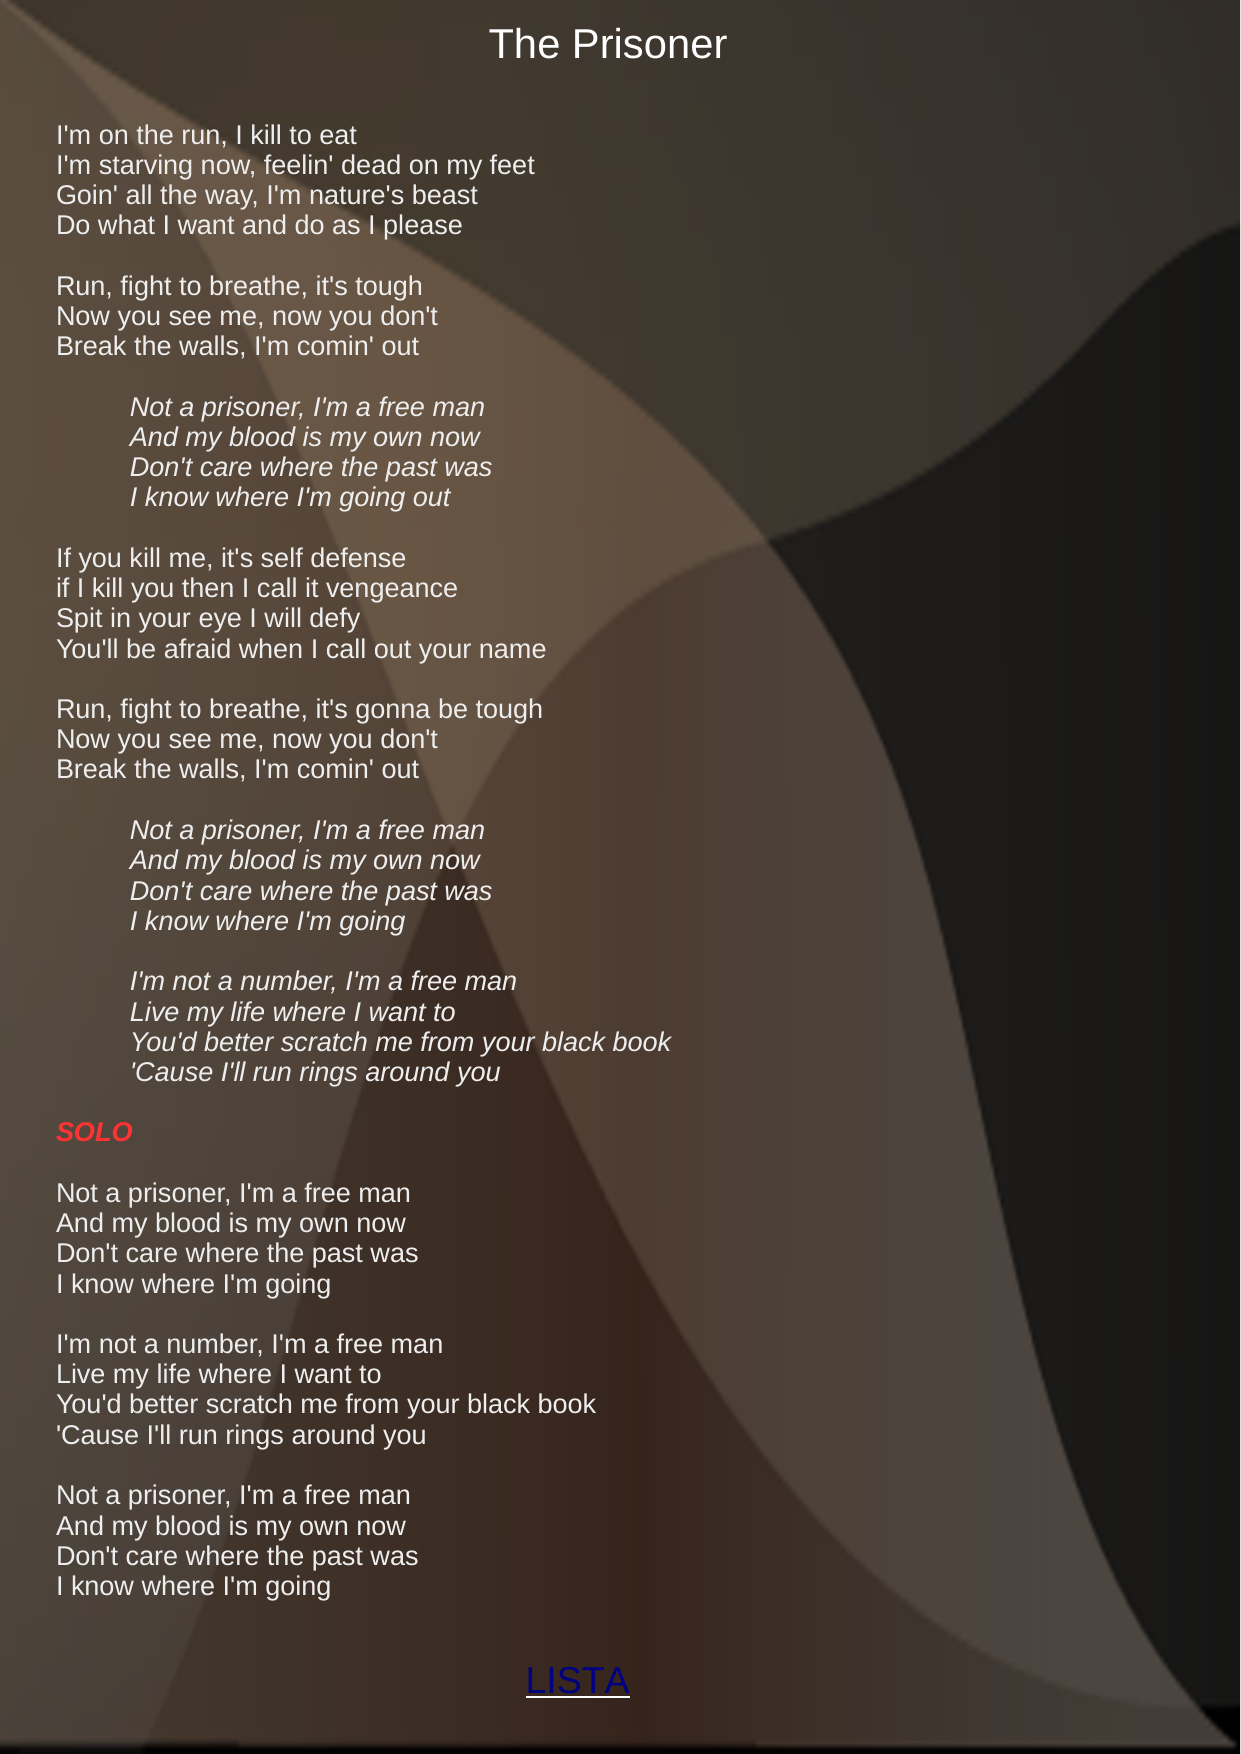

# The Prisoner
I'm on the run, I kill to eat
I'm starving now, feelin' dead on my feet
Goin' all the way, I'm nature's beast
Do what I want and do as I please
Run, fight to breathe, it's tough
Now you see me, now you don't
Break the walls, I'm comin' out
	Not a prisoner, I'm a free man
	And my blood is my own now
	Don't care where the past was
	I know where I'm going out
If you kill me, it's self defense
if I kill you then I call it vengeance
Spit in your eye I will defy
You'll be afraid when I call out your name
Run, fight to breathe, it's gonna be tough
Now you see me, now you don't
Break the walls, I'm comin' out
	Not a prisoner, I'm a free man
	And my blood is my own now
	Don't care where the past was
	I know where I'm going
	I'm not a number, I'm a free man
	Live my life where I want to
	You'd better scratch me from your black book
	'Cause I'll run rings around you
SOLO
Not a prisoner, I'm a free man
And my blood is my own now
Don't care where the past was
I know where I'm going
I'm not a number, I'm a free man
Live my life where I want to
You'd better scratch me from your black book
'Cause I'll run rings around you
Not a prisoner, I'm a free man
And my blood is my own now
Don't care where the past was
I know where I'm going
LISTA